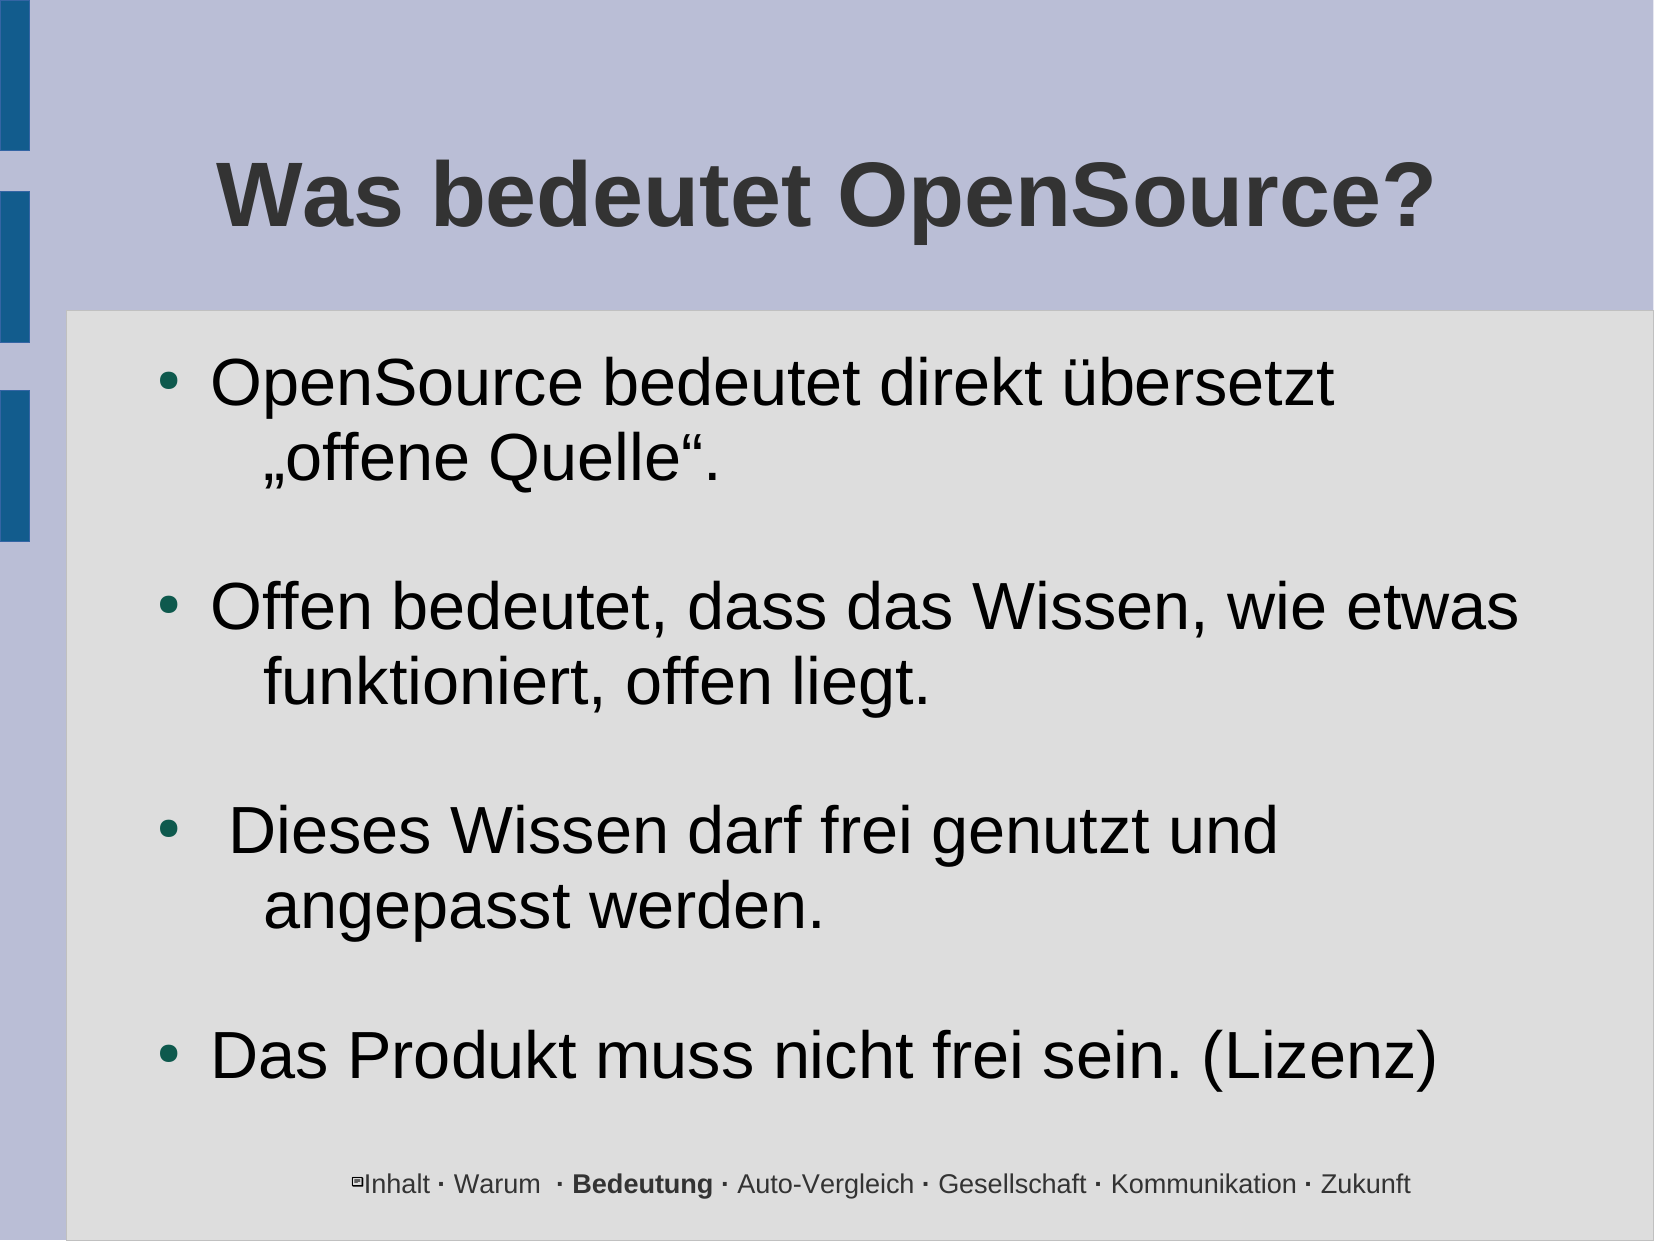

# Was bedeutet OpenSource?
OpenSource bedeutet direkt übersetzt „offene Quelle“.
Offen bedeutet, dass das Wissen, wie etwas funktioniert, offen liegt.
 Dieses Wissen darf frei genutzt und angepasst werden.
Das Produkt muss nicht frei sein. (Lizenz)
Inhalt · Warum · Bedeutung · Auto-Vergleich · Gesellschaft · Kommunikation · Zukunft